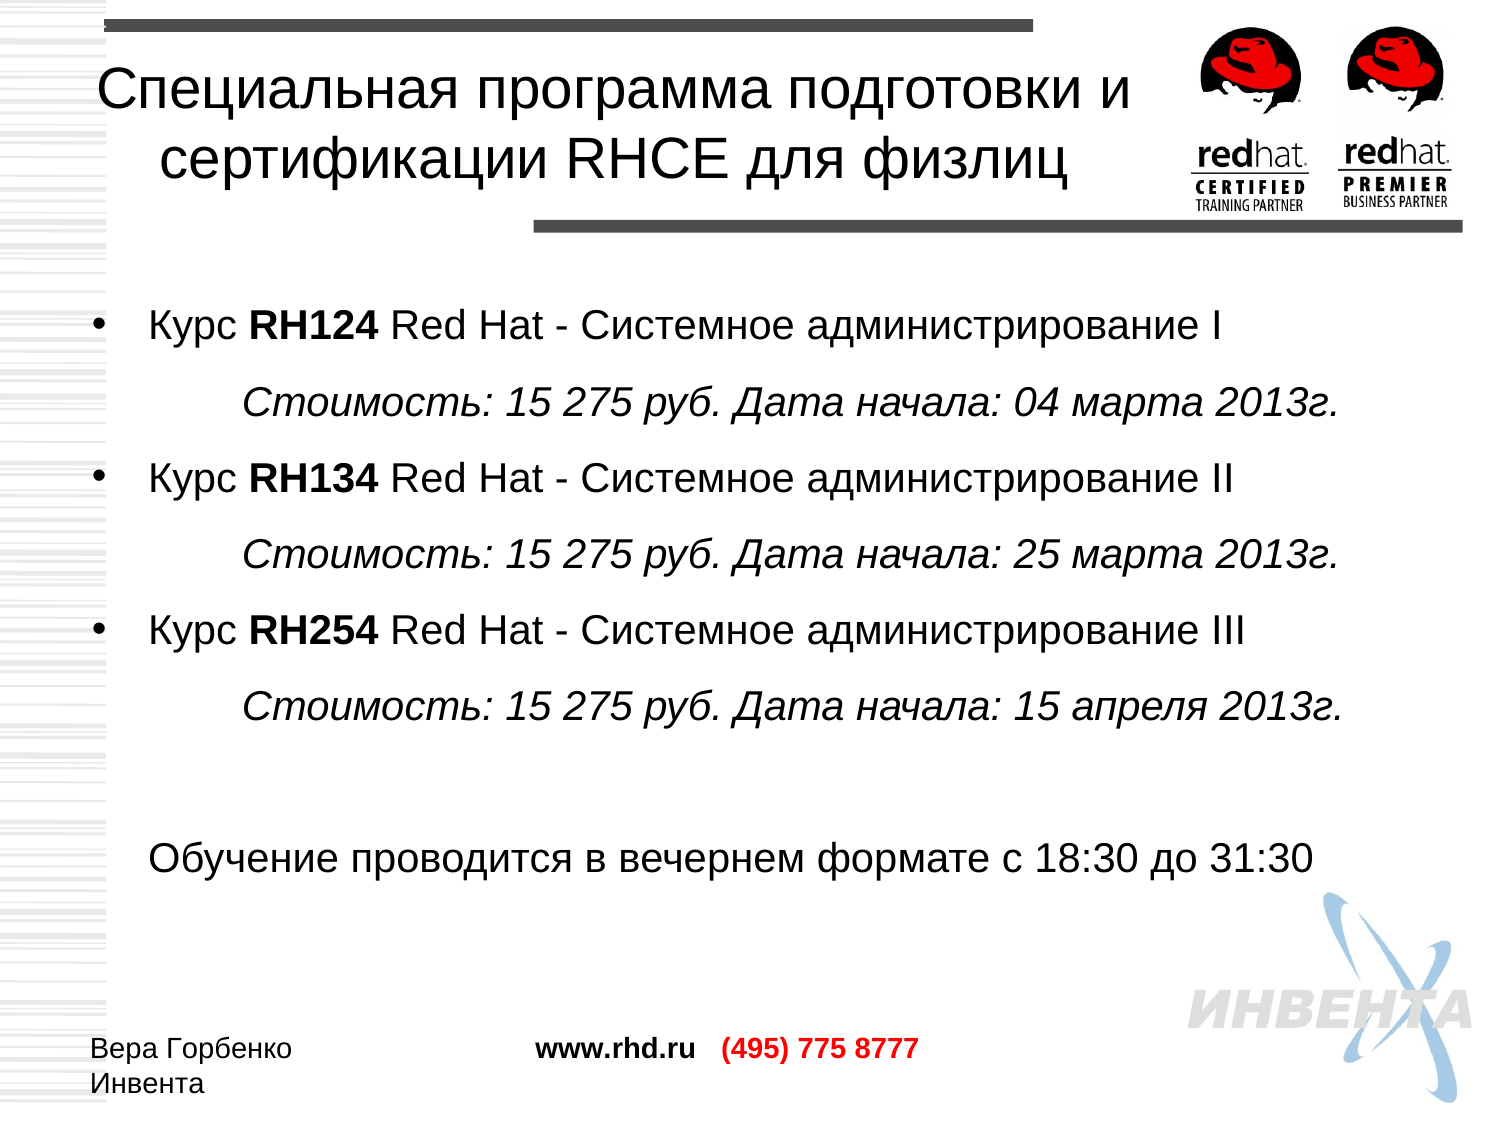

# Специальная программа подготовки и сертификации RHCE для физлиц
Курс RH124 Red Hat - Системное администрирование I
		Стоимость: 15 275 руб. Дата начала: 04 марта 2013г.
Курс RH134 Red Hat - Системное администрирование II
		Стоимость: 15 275 руб. Дата начала: 25 марта 2013г.
Курс RH254 Red Hat - Системное администрирование III
		Стоимость: 15 275 руб. Дата начала: 15 апреля 2013г.
	Обучение проводится в вечернем формате с 18:30 до 31:30
Вера Горбенко
Инвента
 www.rhd.ru (495) 775 8777